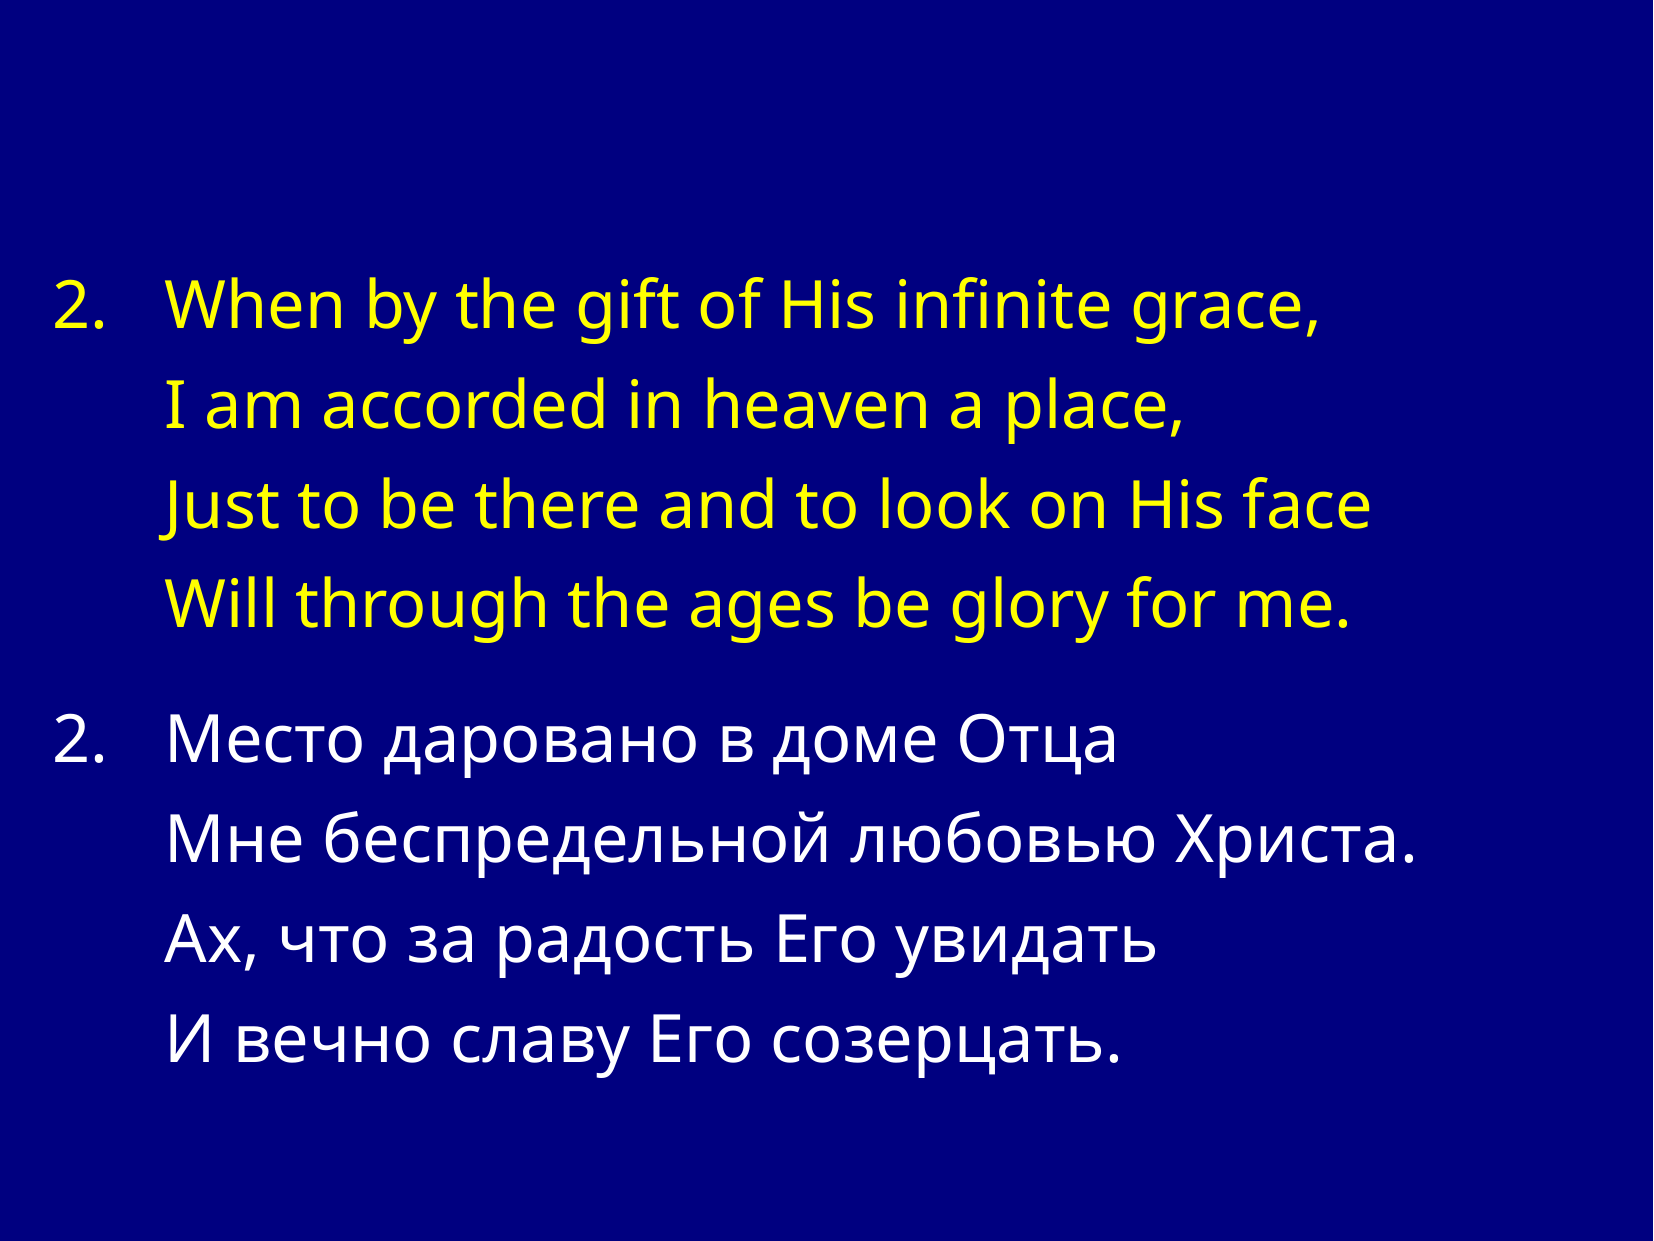

2.	When by the gift of His infinite grace,
	I am accorded in heaven a place,
	Just to be there and to look on His face
	Will through the ages be glory for me.
2.	Место даровано в доме Отца
	Мне беспредельной любовью Христа.
	Ах, что за радость Его увидать
	И вечно славу Его созерцать.